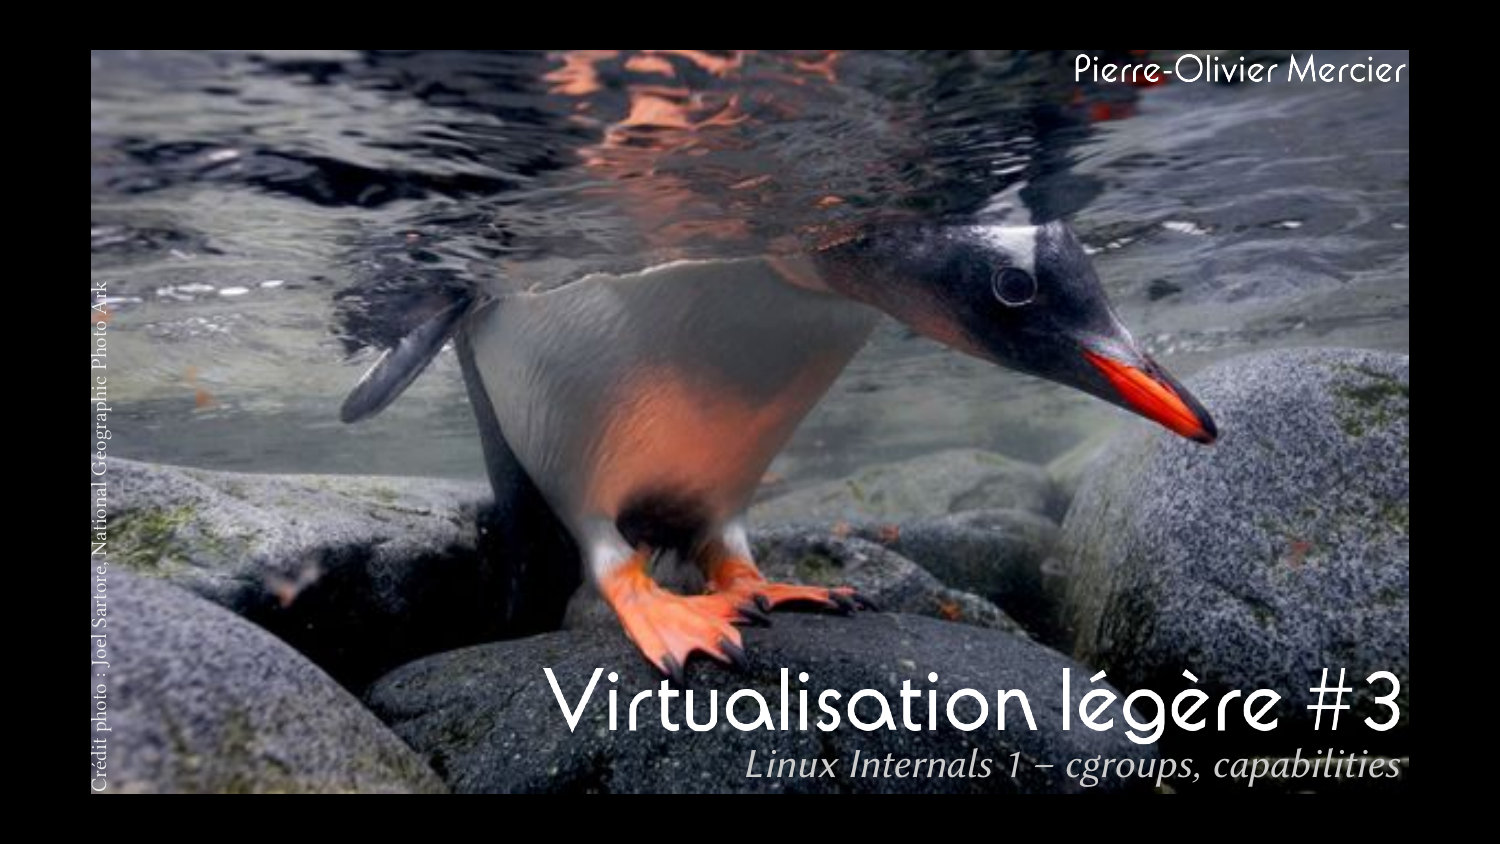

Crédit photo : Joel Sartore, National Geographic Photo Ark
Linux Internals 1 – cgroups, capabilities